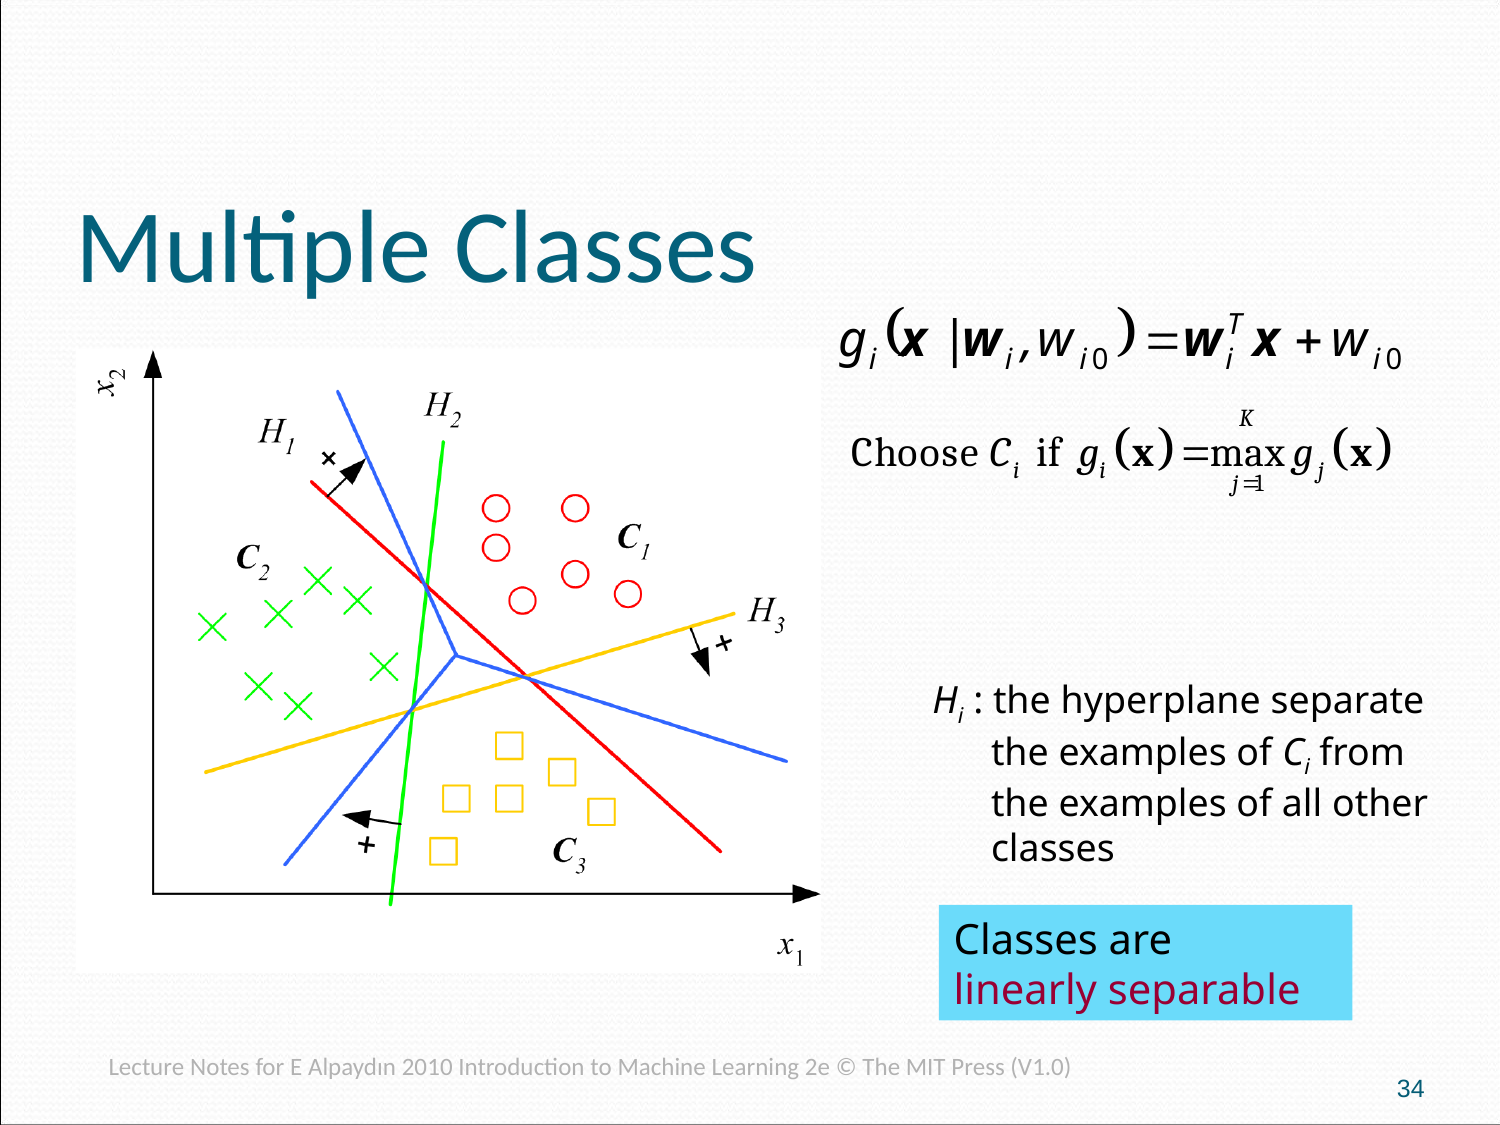

Multiple Classes
Hi : the hyperplane separate
 the examples of Ci from
 the examples of all other
 classes
Classes are
linearly separable
Lecture Notes for E Alpaydın 2010 Introduction to Machine Learning 2e © The MIT Press (V1.0)